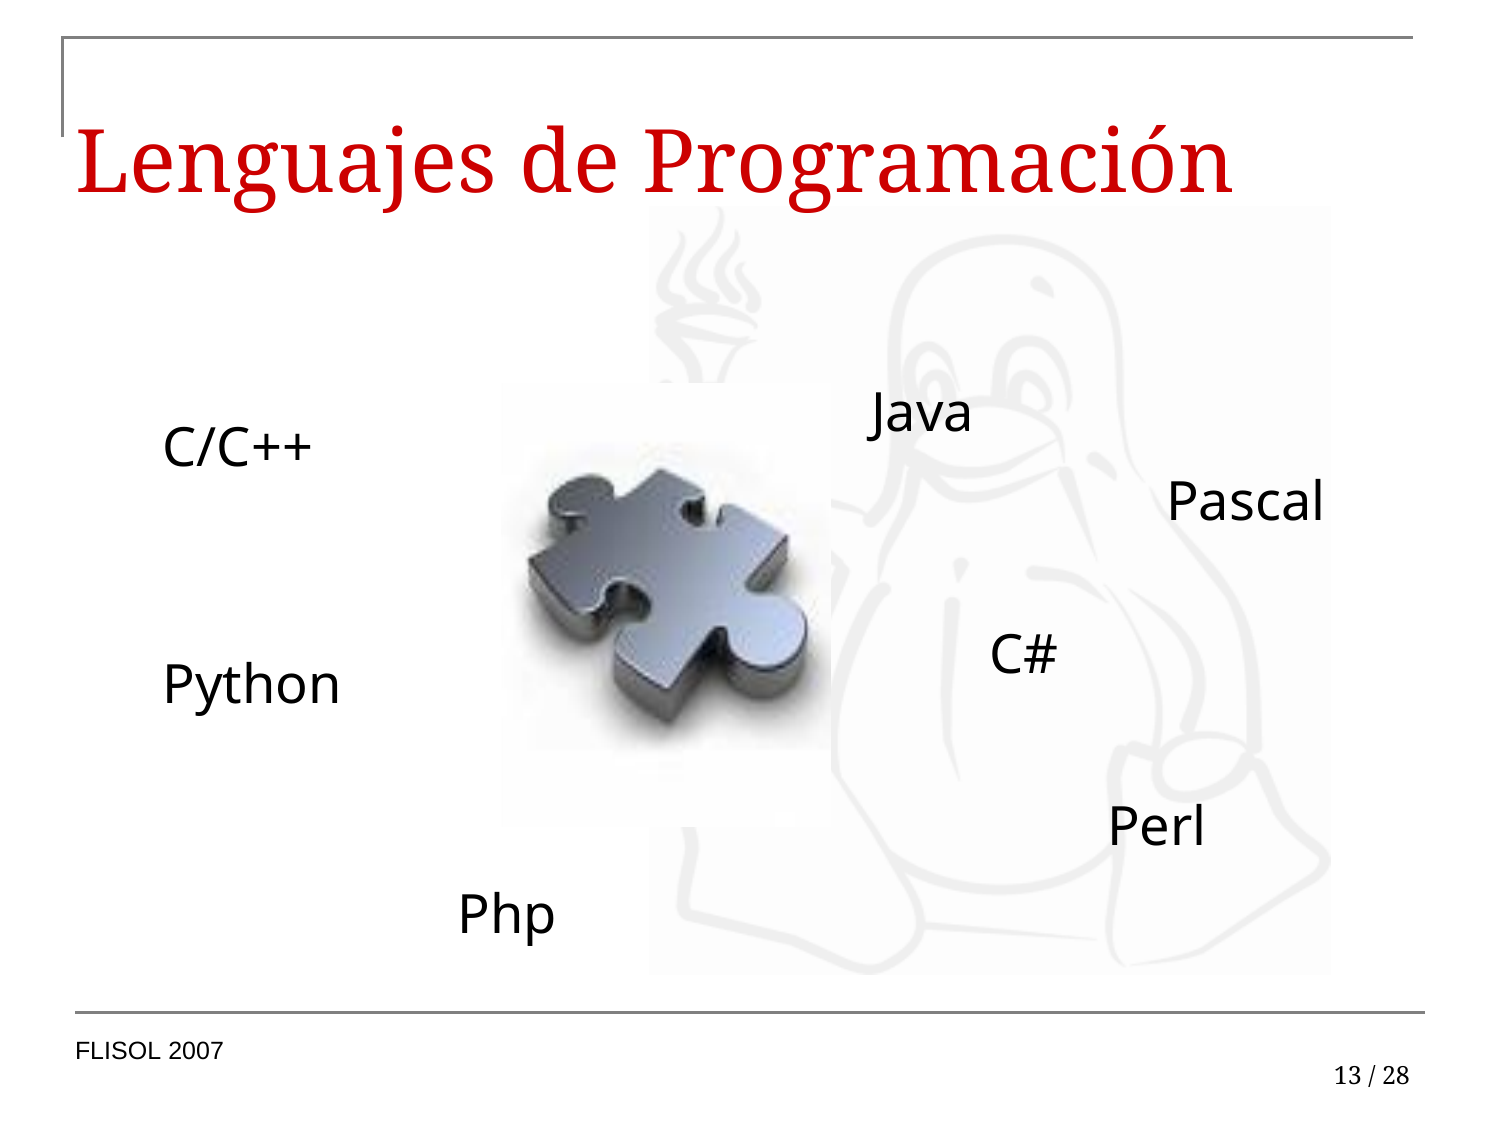

# Lenguajes de Programación
Java
C/C++
Pascal
C#
Python
Perl
Php
13
COMPETISOFT